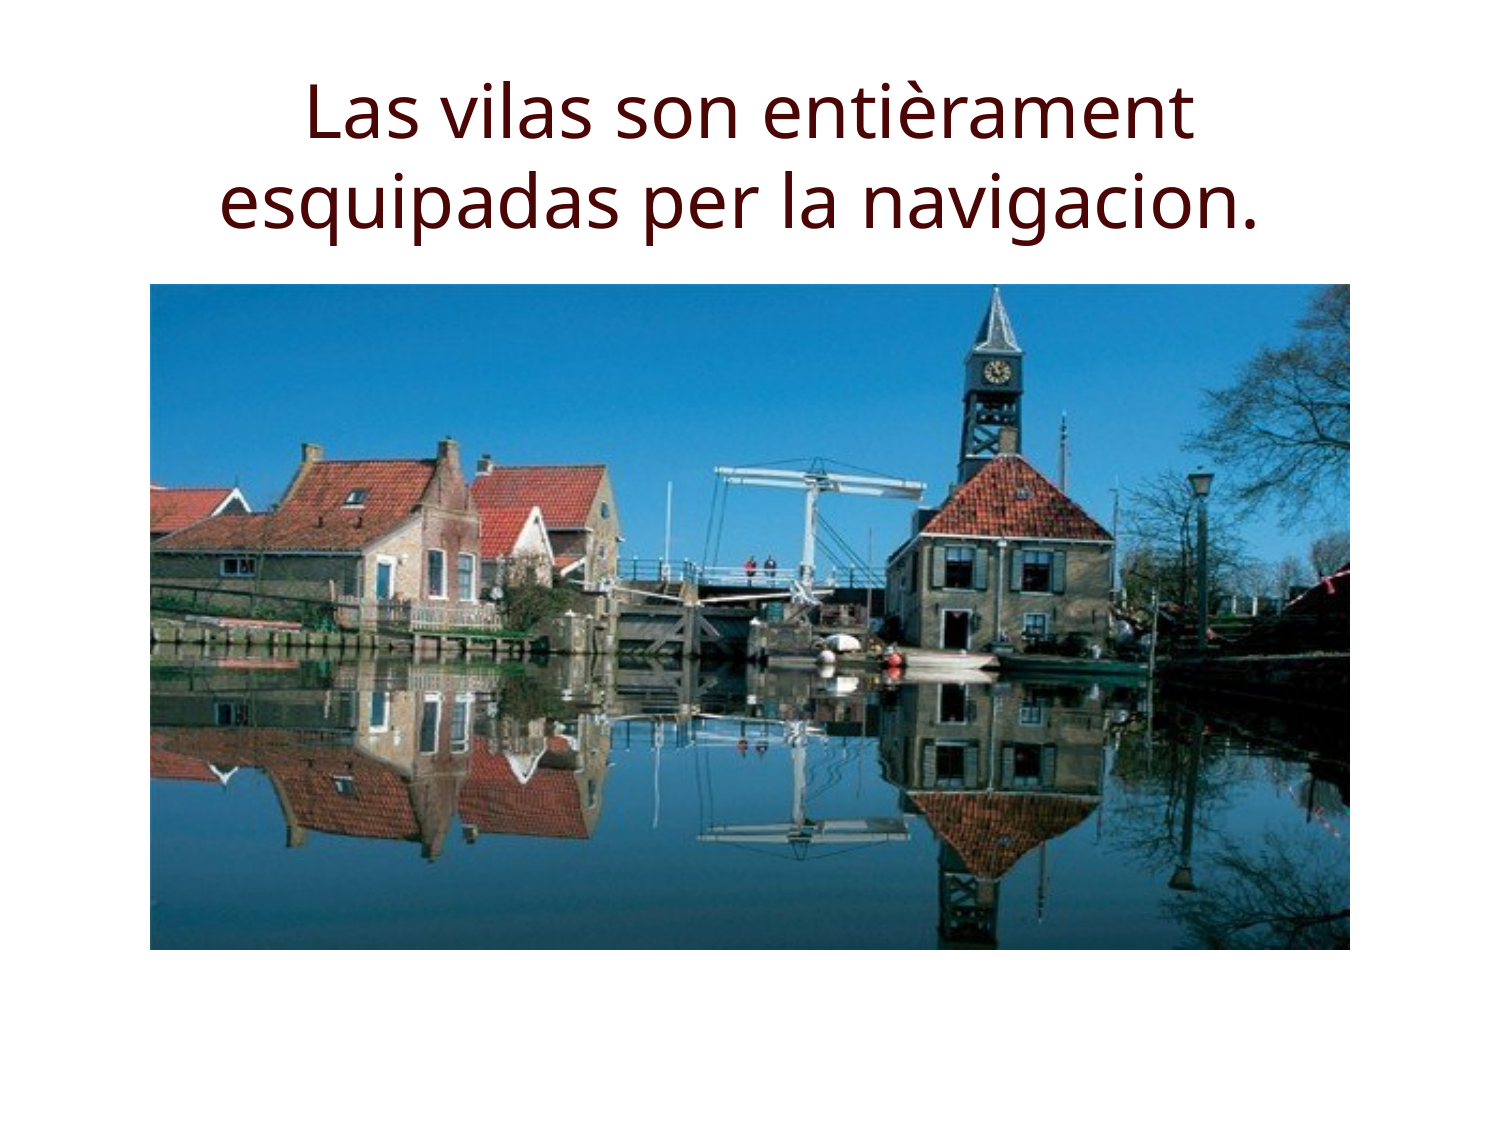

# Las vilas son entièrament esquipadas per la navigacion.